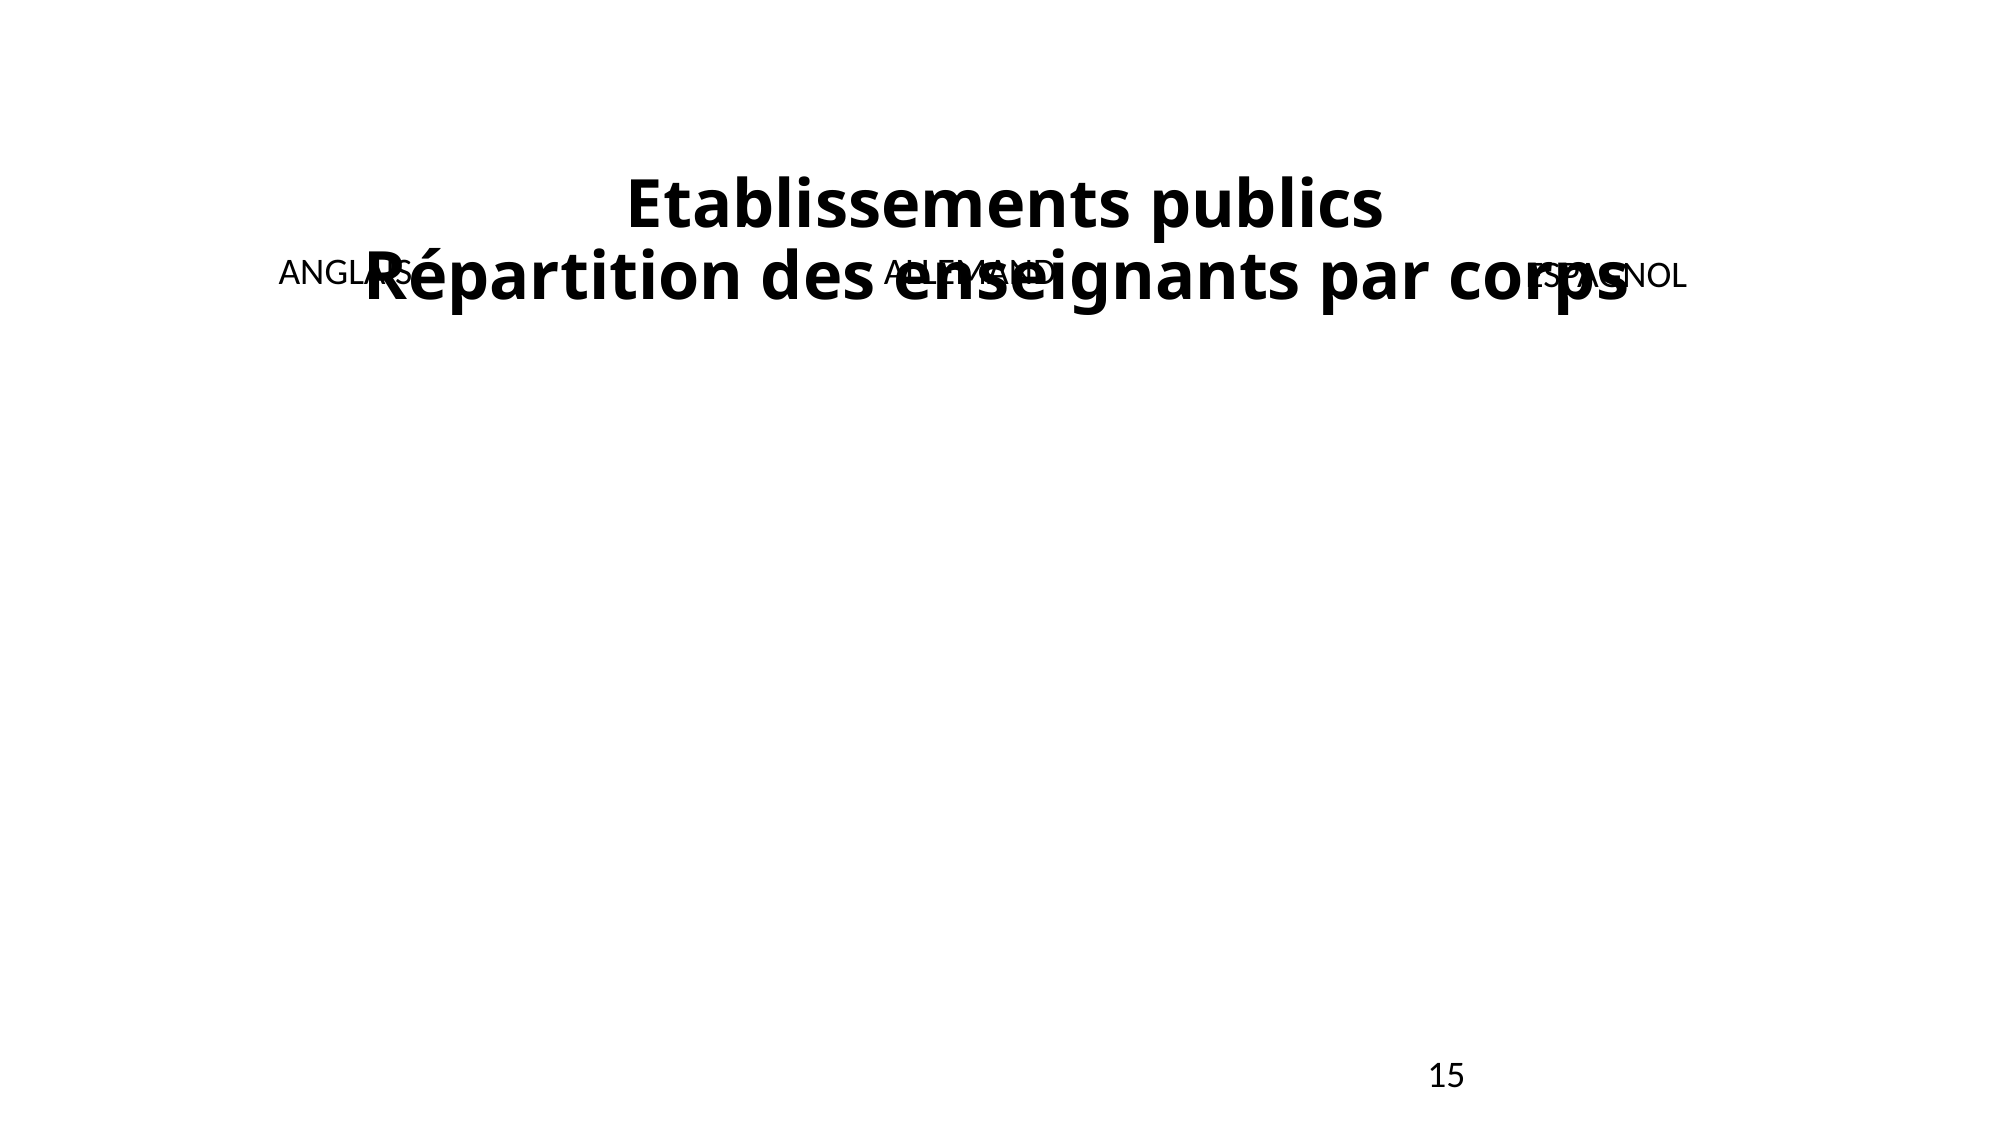

# Etablissements publics Répartition des enseignants par corps
ANGLAIS
ALLEMAND
ESPAGNOL
### Chart
| Category | |
|---|---|
### Chart
| Category | |
|---|---|
### Chart
| Category | |